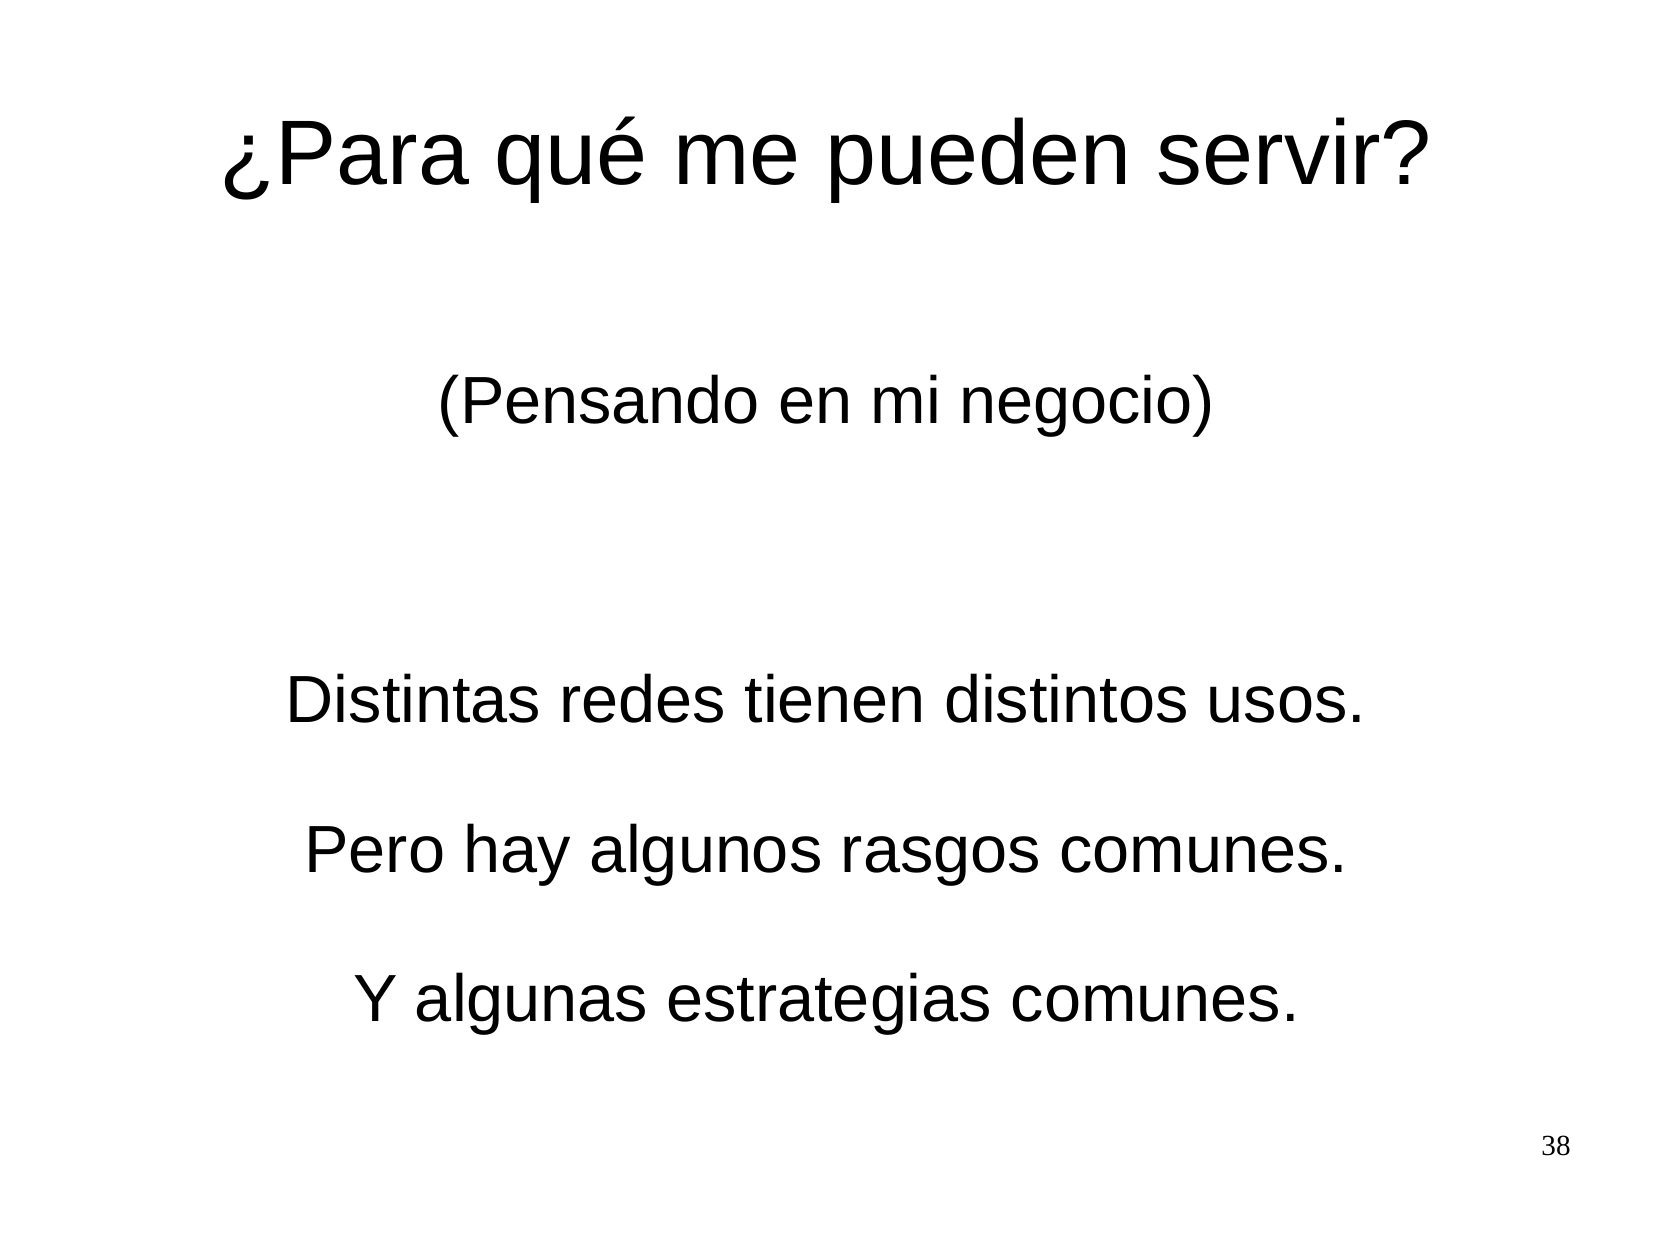

# ¿Para qué me pueden servir?
(Pensando en mi negocio)
Distintas redes tienen distintos usos.
Pero hay algunos rasgos comunes.
Y algunas estrategias comunes.
38